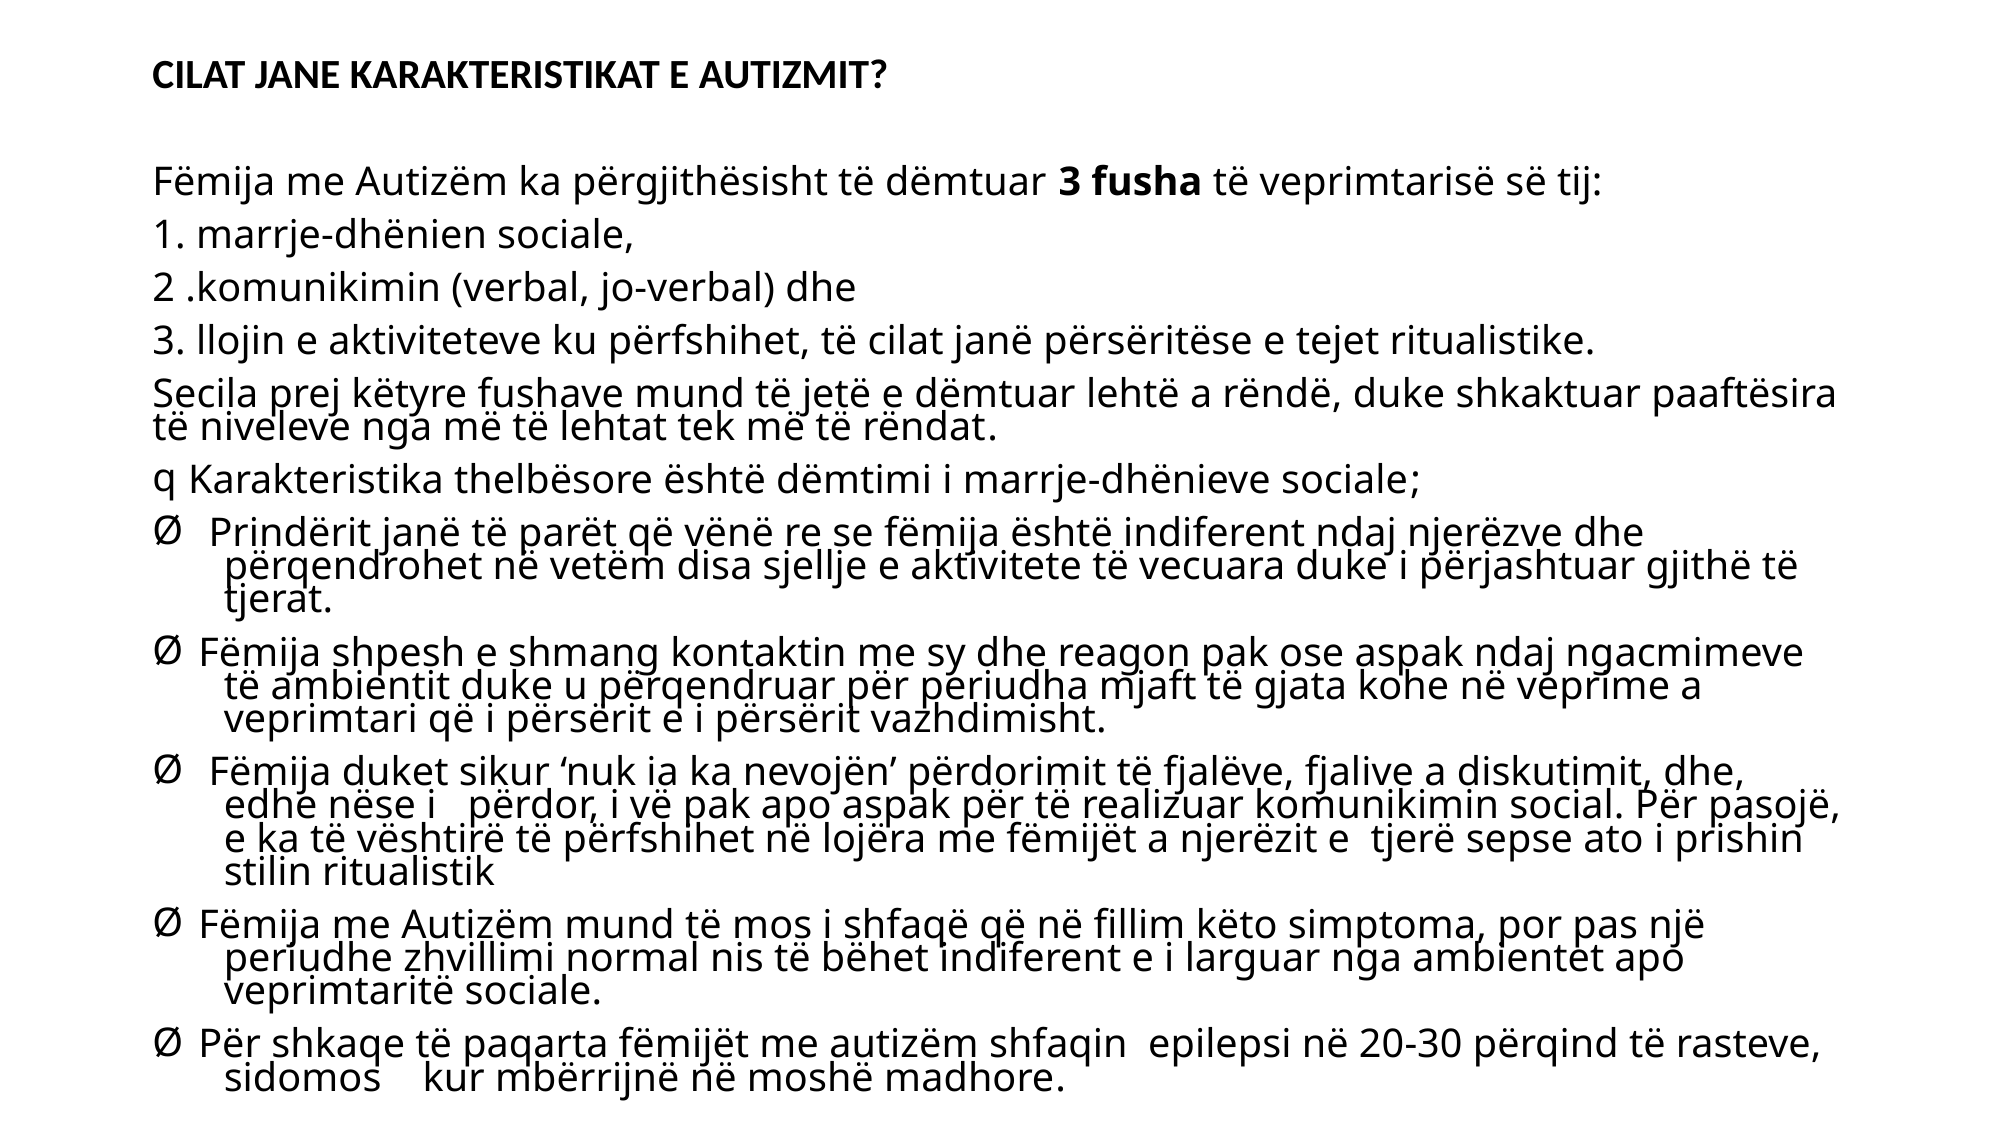

# CILAT JANE KARAKTERISTIKAT E AUTIZMIT?
Fëmija me Autizëm ka përgjithësisht të dëmtuar 3 fusha të veprimtarisë së tij:
1. marrje-dhënien sociale,
2 .komunikimin (verbal, jo-verbal) dhe
3. llojin e aktiviteteve ku përfshihet, të cilat janë përsëritëse e tejet ritualistike.
Secila prej këtyre fushave mund të jetë e dëmtuar lehtë a rëndë, duke shkaktuar paaftësira të niveleve nga më të lehtat tek më të rëndat.
Karakteristika thelbësore është dëmtimi i marrje-dhënieve sociale;
 Prindërit janë të parët që vënë re se fëmija është indiferent ndaj njerëzve dhe përqendrohet në vetëm disa sjellje e aktivitete të vecuara duke i përjashtuar gjithë të tjerat.
 Fëmija shpesh e shmang kontaktin me sy dhe reagon pak ose aspak ndaj ngacmimeve të ambientit duke u përqendruar për periudha mjaft të gjata kohe në veprime a veprimtari që i përsërit e i përsërit vazhdimisht.
 Fëmija duket sikur ‘nuk ia ka nevojën’ përdorimit të fjalëve, fjalive a diskutimit, dhe, edhe nëse i përdor, i vë pak apo aspak për të realizuar komunikimin social. Për pasojë, e ka të vështirë të përfshihet në lojëra me fëmijët a njerëzit e  tjerë sepse ato i prishin stilin ritualistik
 Fëmija me Autizëm mund të mos i shfaqë që në fillim këto simptoma, por pas një periudhe zhvillimi normal nis të bëhet indiferent e i larguar nga ambientet apo veprimtaritë sociale.
 Për shkaqe të paqarta fëmijët me autizëm shfaqin  epilepsi në 20-30 përqind të rasteve, sidomos kur mbërrijnë në moshë madhore.